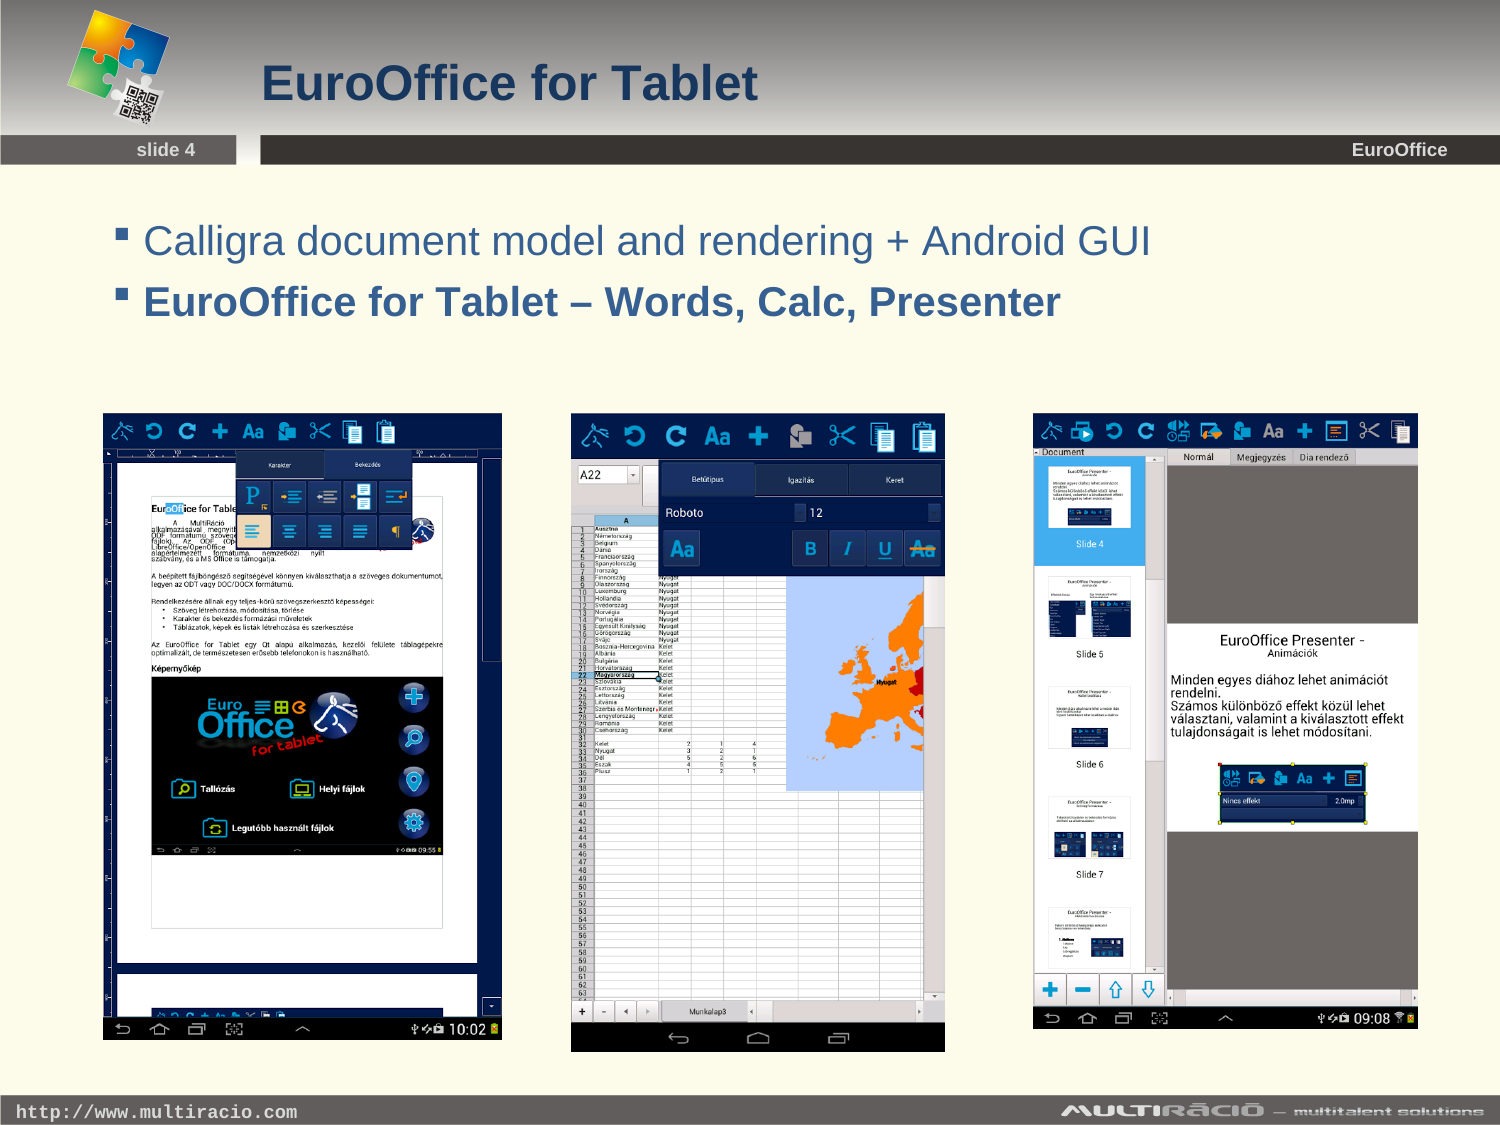

EuroOffice for Tablet
slide
 EuroOffice
# Calligra document model and rendering + Android GUI
EuroOffice for Tablet – Words, Calc, Presenter